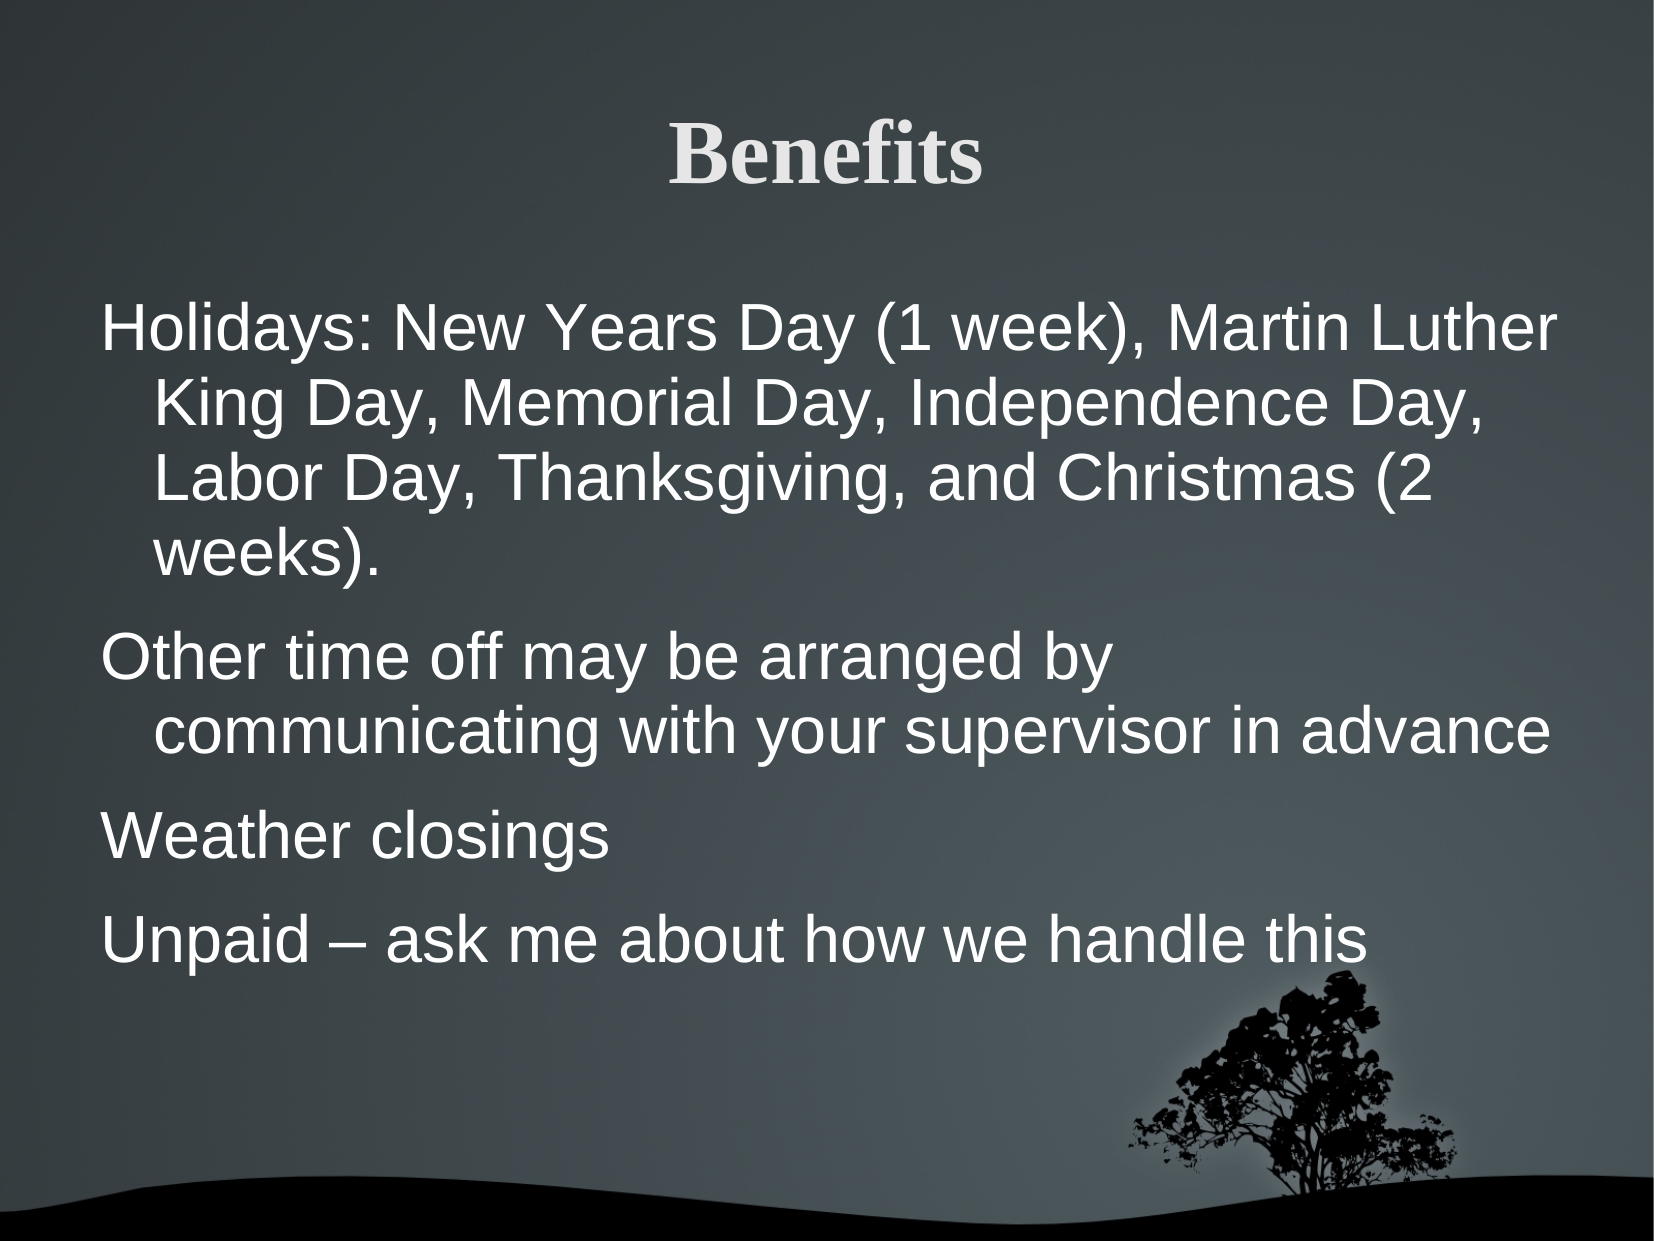

# Benefits
Holidays: New Years Day (1 week), Martin Luther King Day, Memorial Day, Independence Day, Labor Day, Thanksgiving, and Christmas (2 weeks).
Other time off may be arranged by communicating with your supervisor in advance
Weather closings
Unpaid – ask me about how we handle this